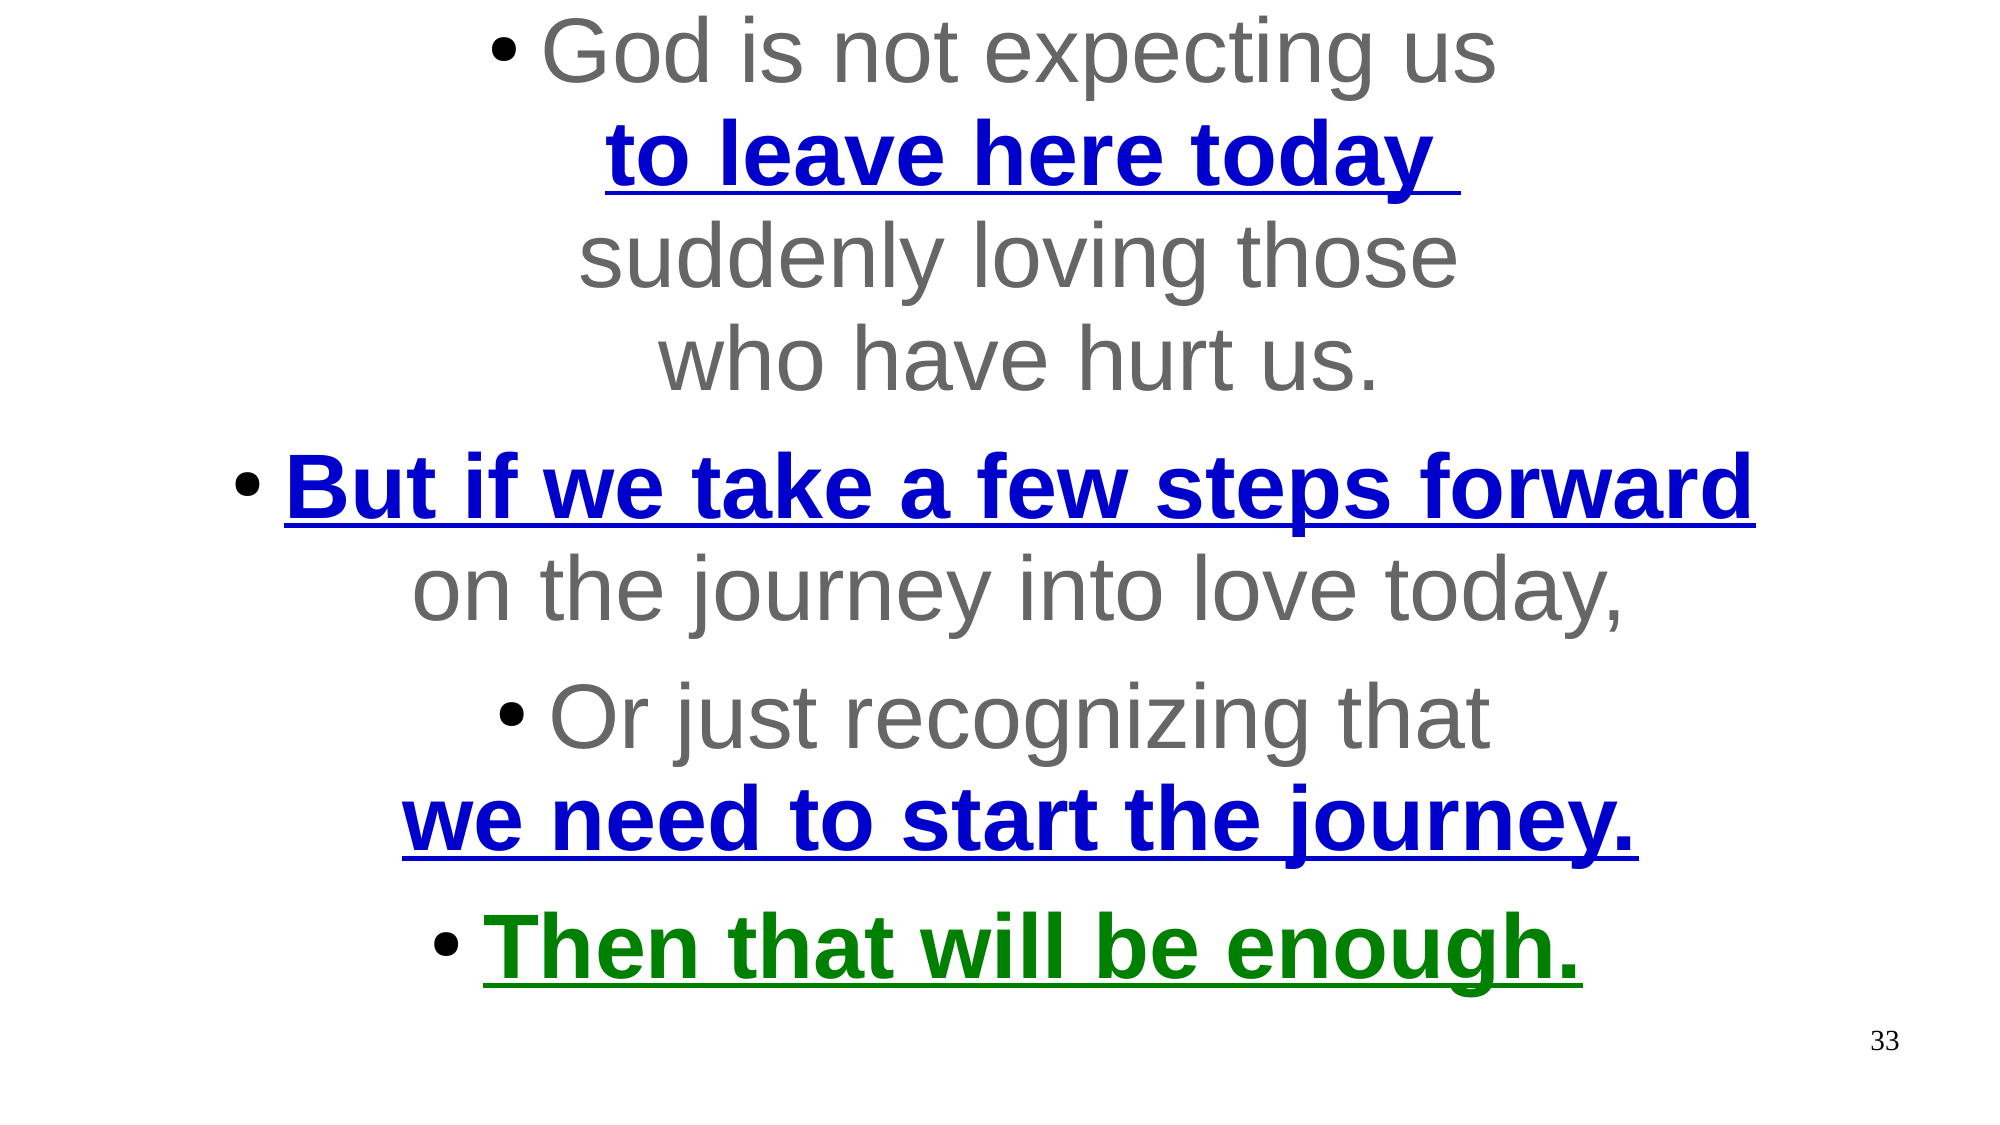

# God is not expecting us to leave here today suddenly loving those who have hurt us.
But if we take a few steps forward
on the journey into love today,
Or just recognizing that
we need to start the journey.
Then that will be enough.
33